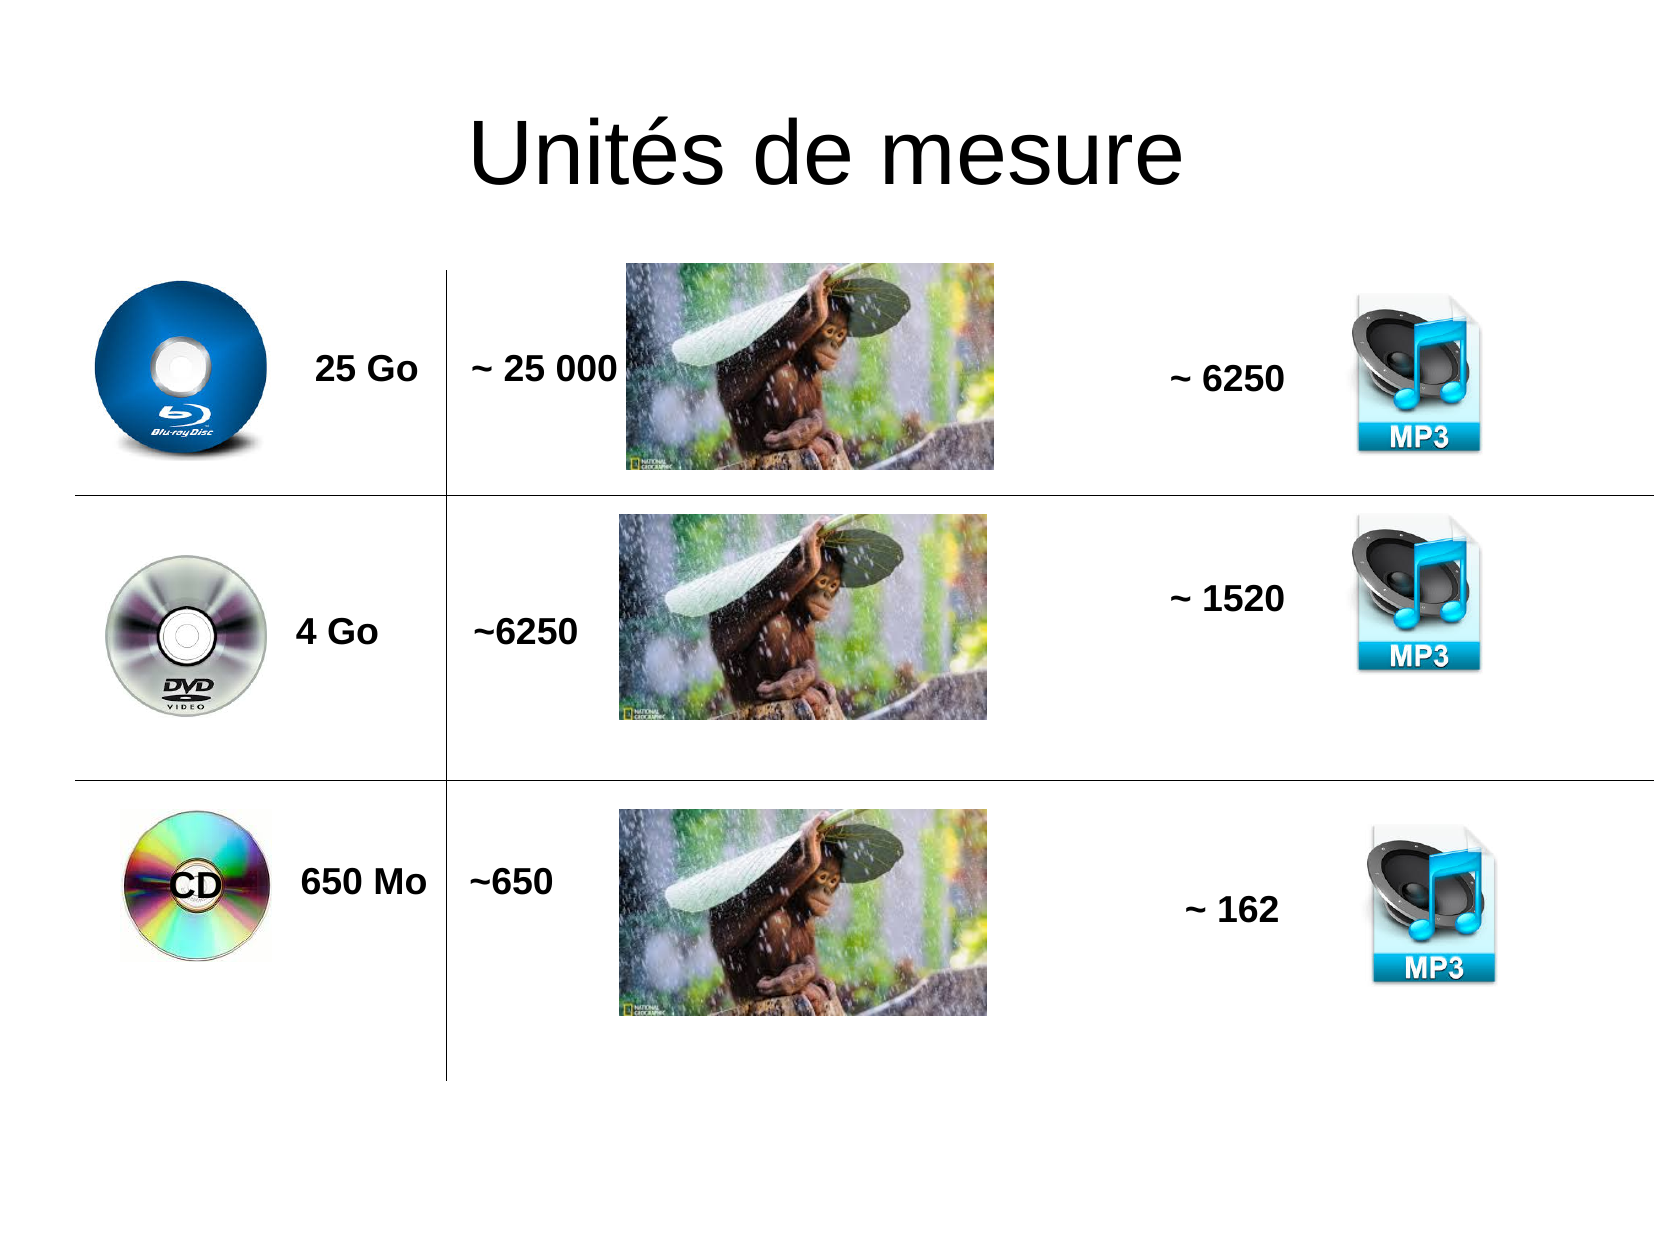

# Unités de mesure
25 Go ~ 25 000
~ 6250
~ 1520
4 Go ~6250
CD
650 Mo ~650
~ 162